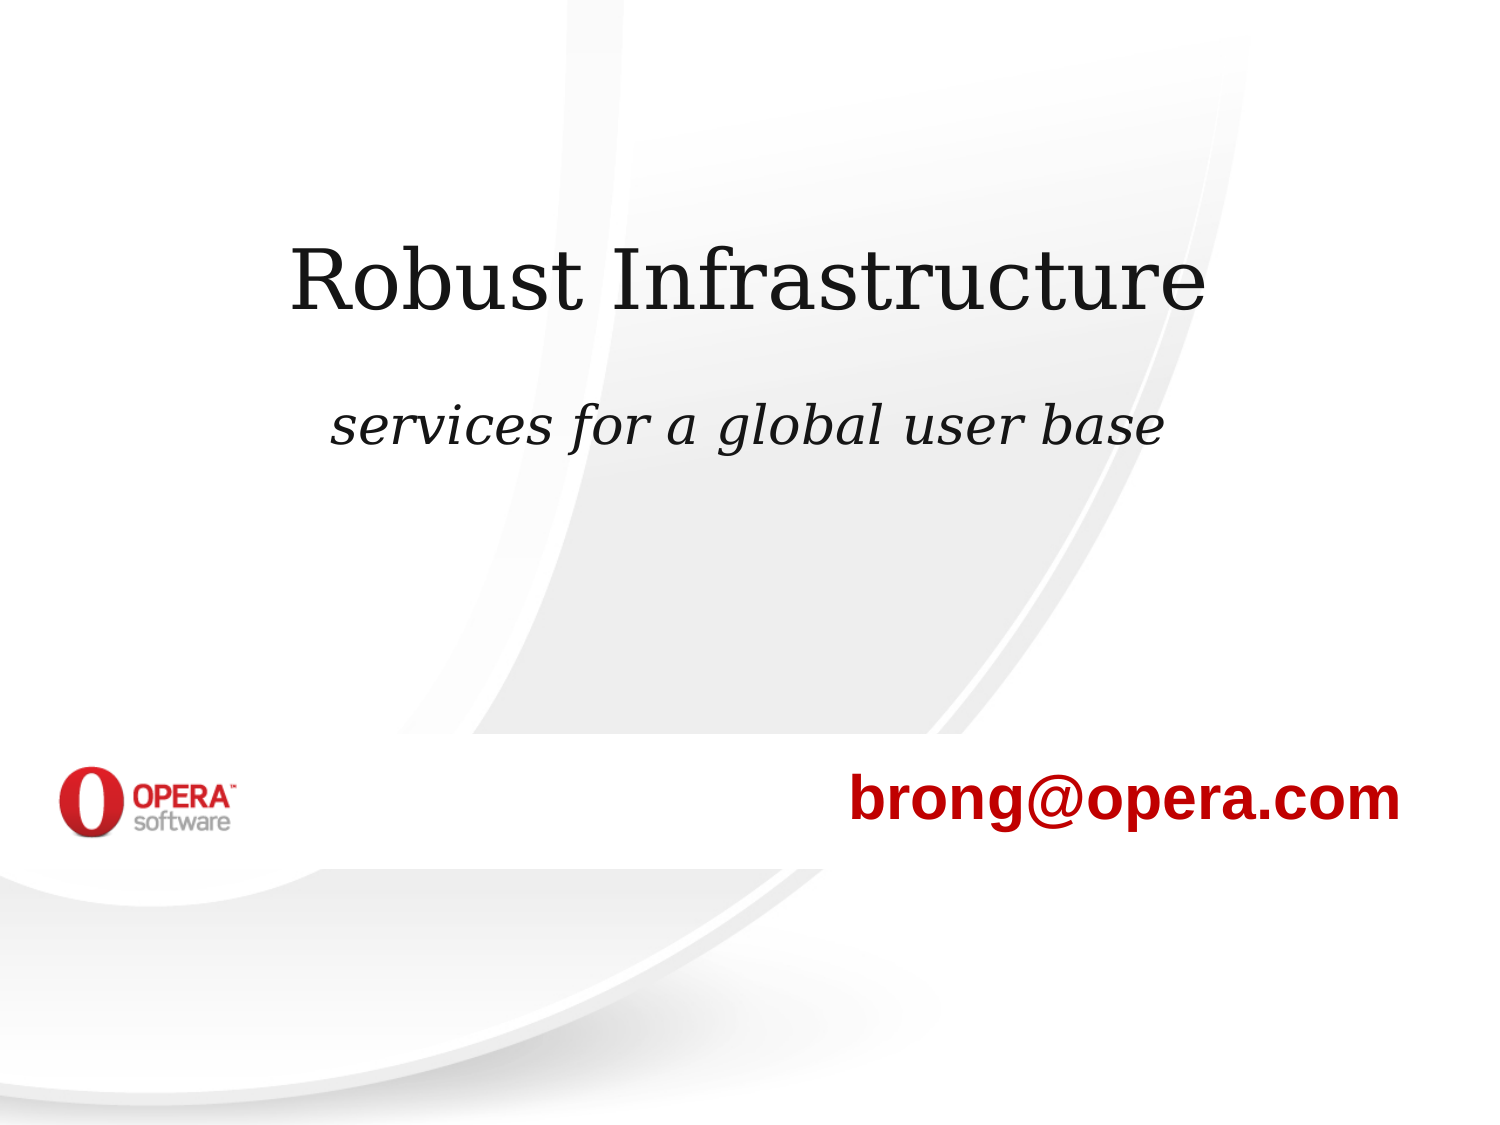

Robust Infrastructure
services for a global user base
brong@opera.com